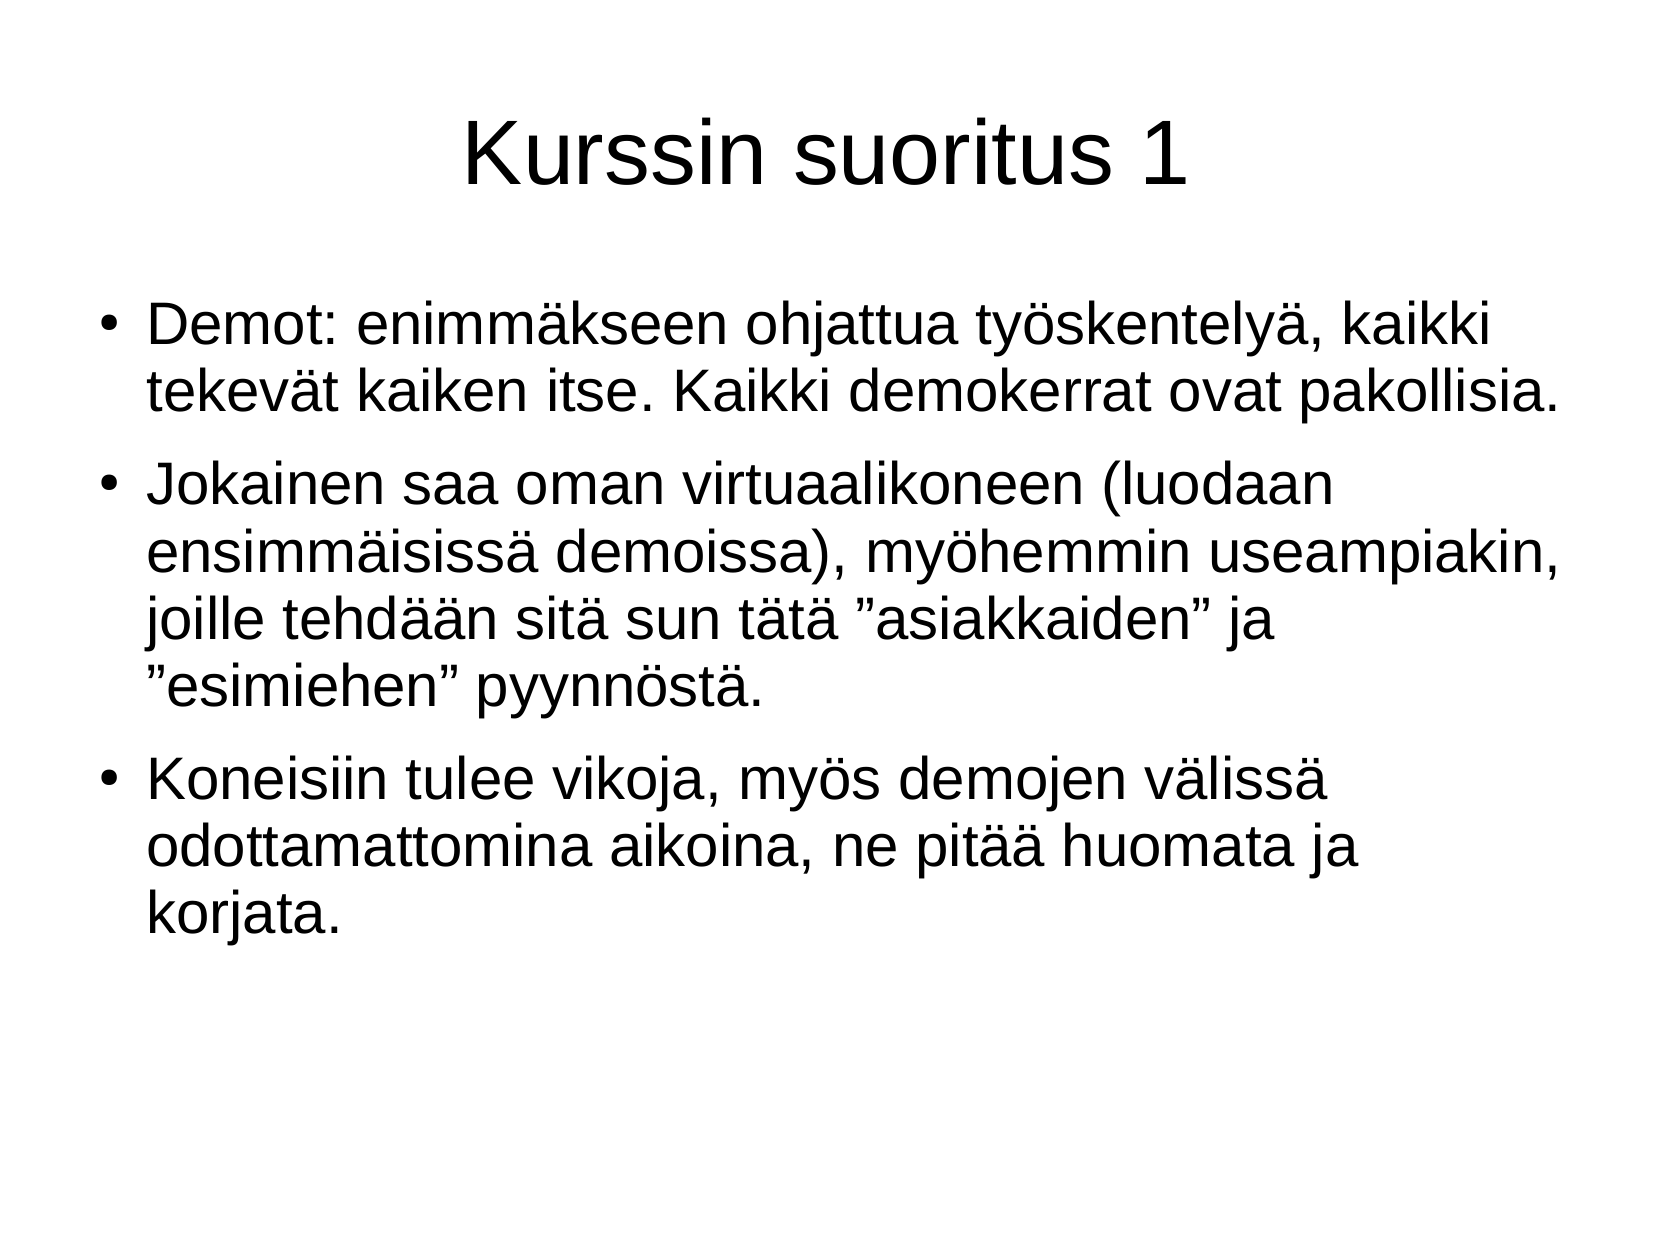

# Kurssin suoritus 1
Demot: enimmäkseen ohjattua työskentelyä, kaikki tekevät kaiken itse. Kaikki demokerrat ovat pakollisia.
Jokainen saa oman virtuaalikoneen (luodaan ensimmäisissä demoissa), myöhemmin useampiakin, joille tehdään sitä sun tätä ”asiakkaiden” ja ”esimiehen” pyynnöstä.
Koneisiin tulee vikoja, myös demojen välissä odottamattomina aikoina, ne pitää huomata ja korjata.